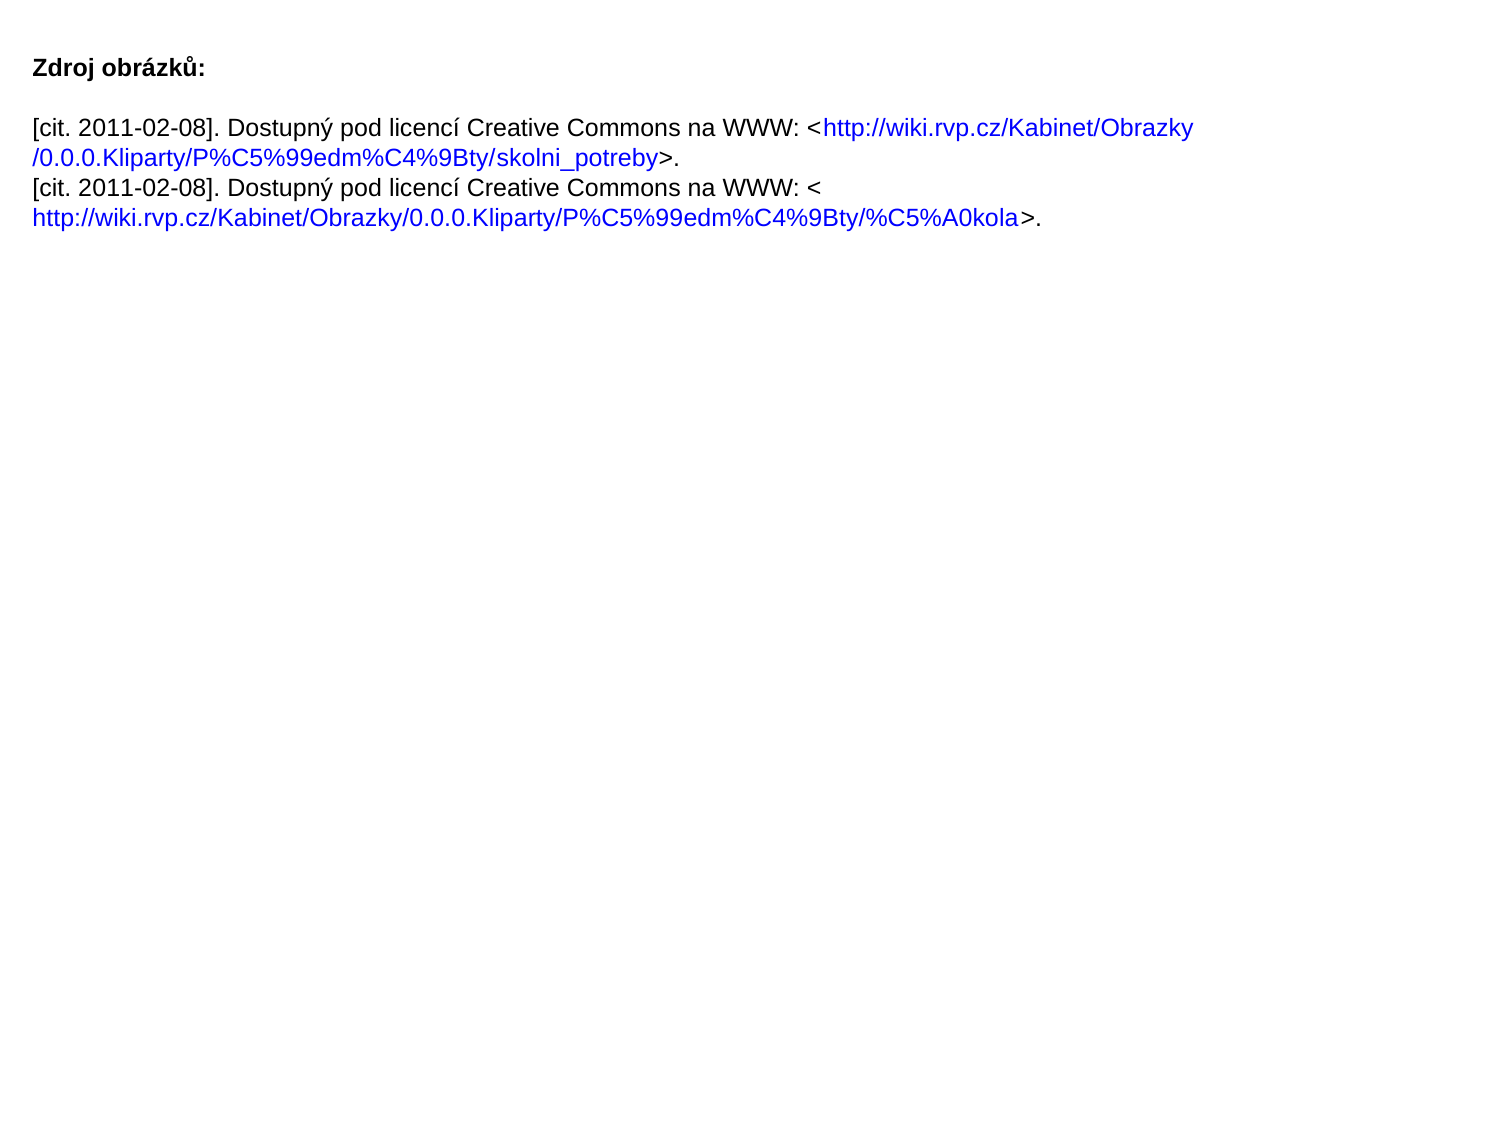

Zdroj obrázků:
[cit. 2011-02-08]. Dostupný pod licencí Creative Commons na WWW: <http://wiki.rvp.cz/Kabinet/Obrazky/0.0.0.Kliparty/P%C5%99edm%C4%9Bty/skolni_potreby>.
[cit. 2011-02-08]. Dostupný pod licencí Creative Commons na WWW: <http://wiki.rvp.cz/Kabinet/Obrazky/0.0.0.Kliparty/P%C5%99edm%C4%9Bty/%C5%A0kola>.